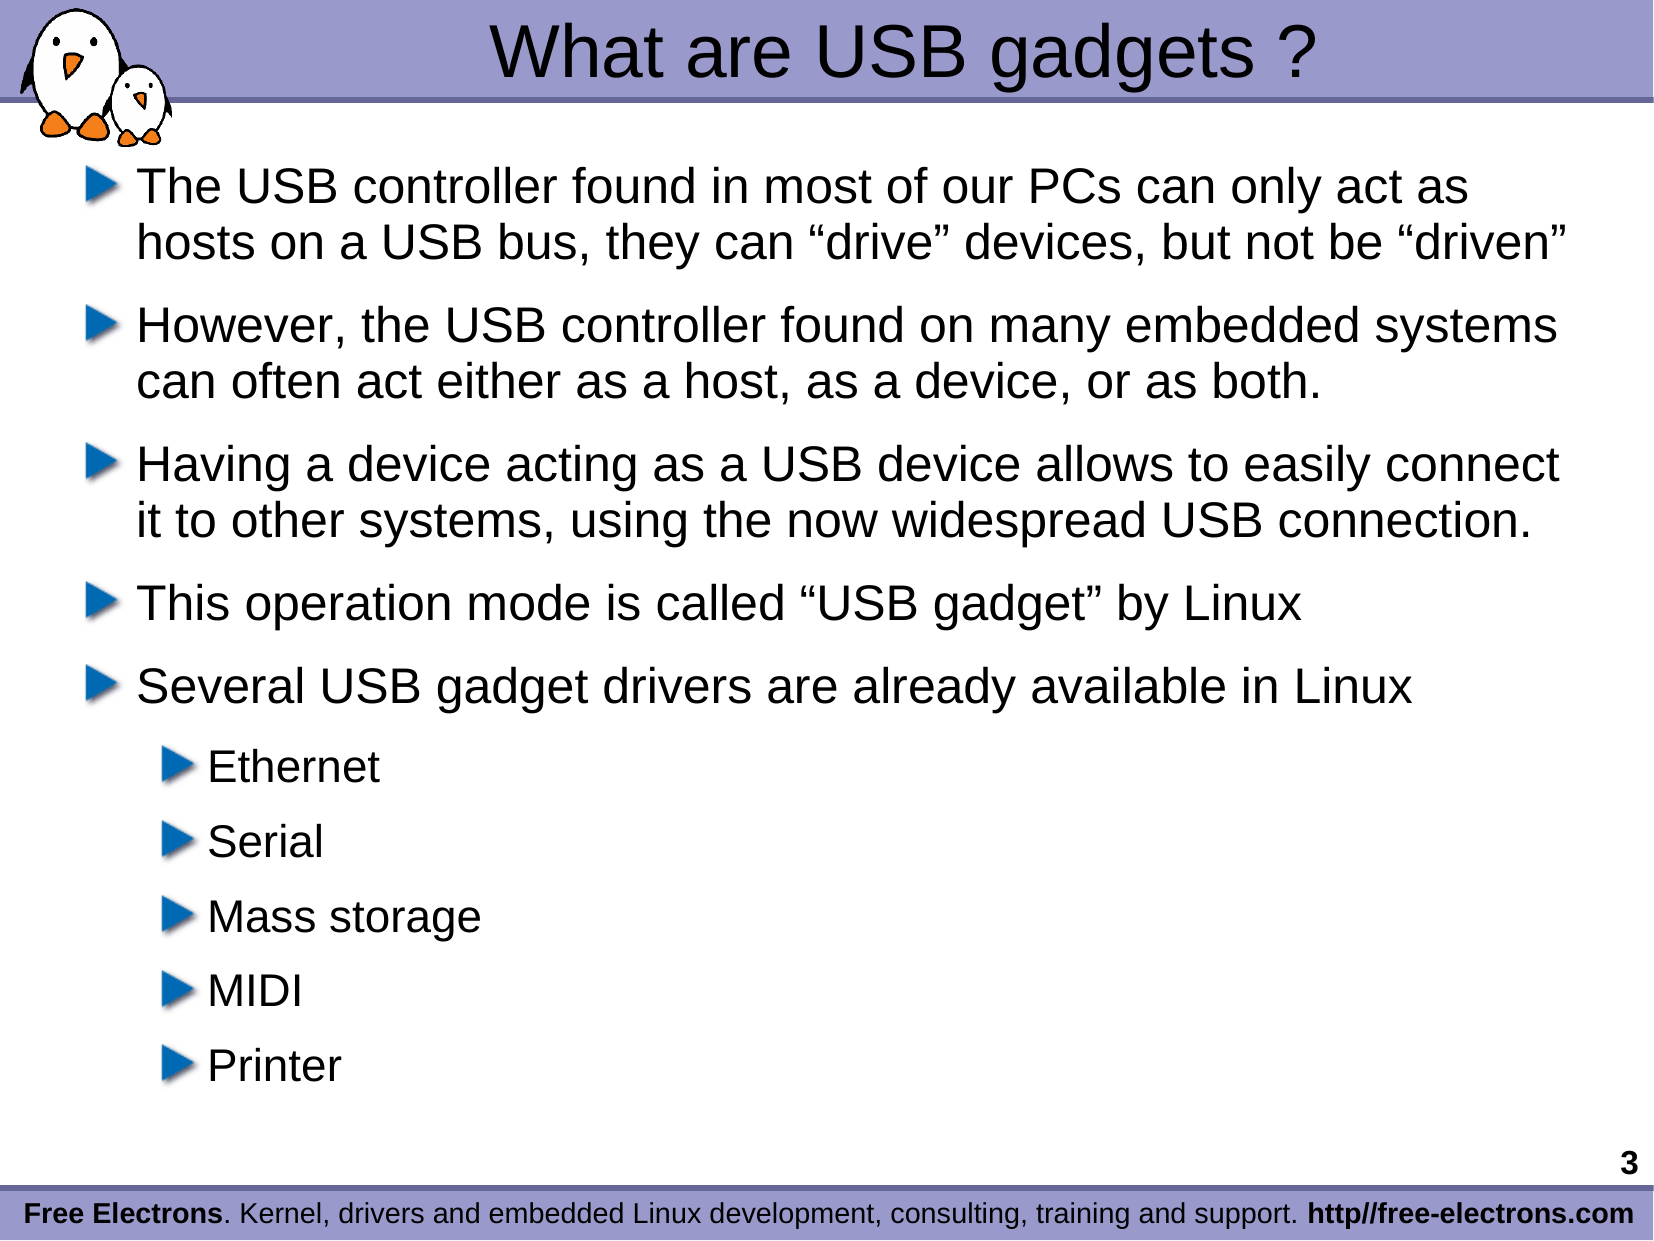

# What are USB gadgets ?
The USB controller found in most of our PCs can only act as hosts on a USB bus, they can “drive” devices, but not be “driven”
However, the USB controller found on many embedded systems can often act either as a host, as a device, or as both.
Having a device acting as a USB device allows to easily connect it to other systems, using the now widespread USB connection.
This operation mode is called “USB gadget” by Linux
Several USB gadget drivers are already available in Linux
Ethernet
Serial
Mass storage
MIDI
Printer